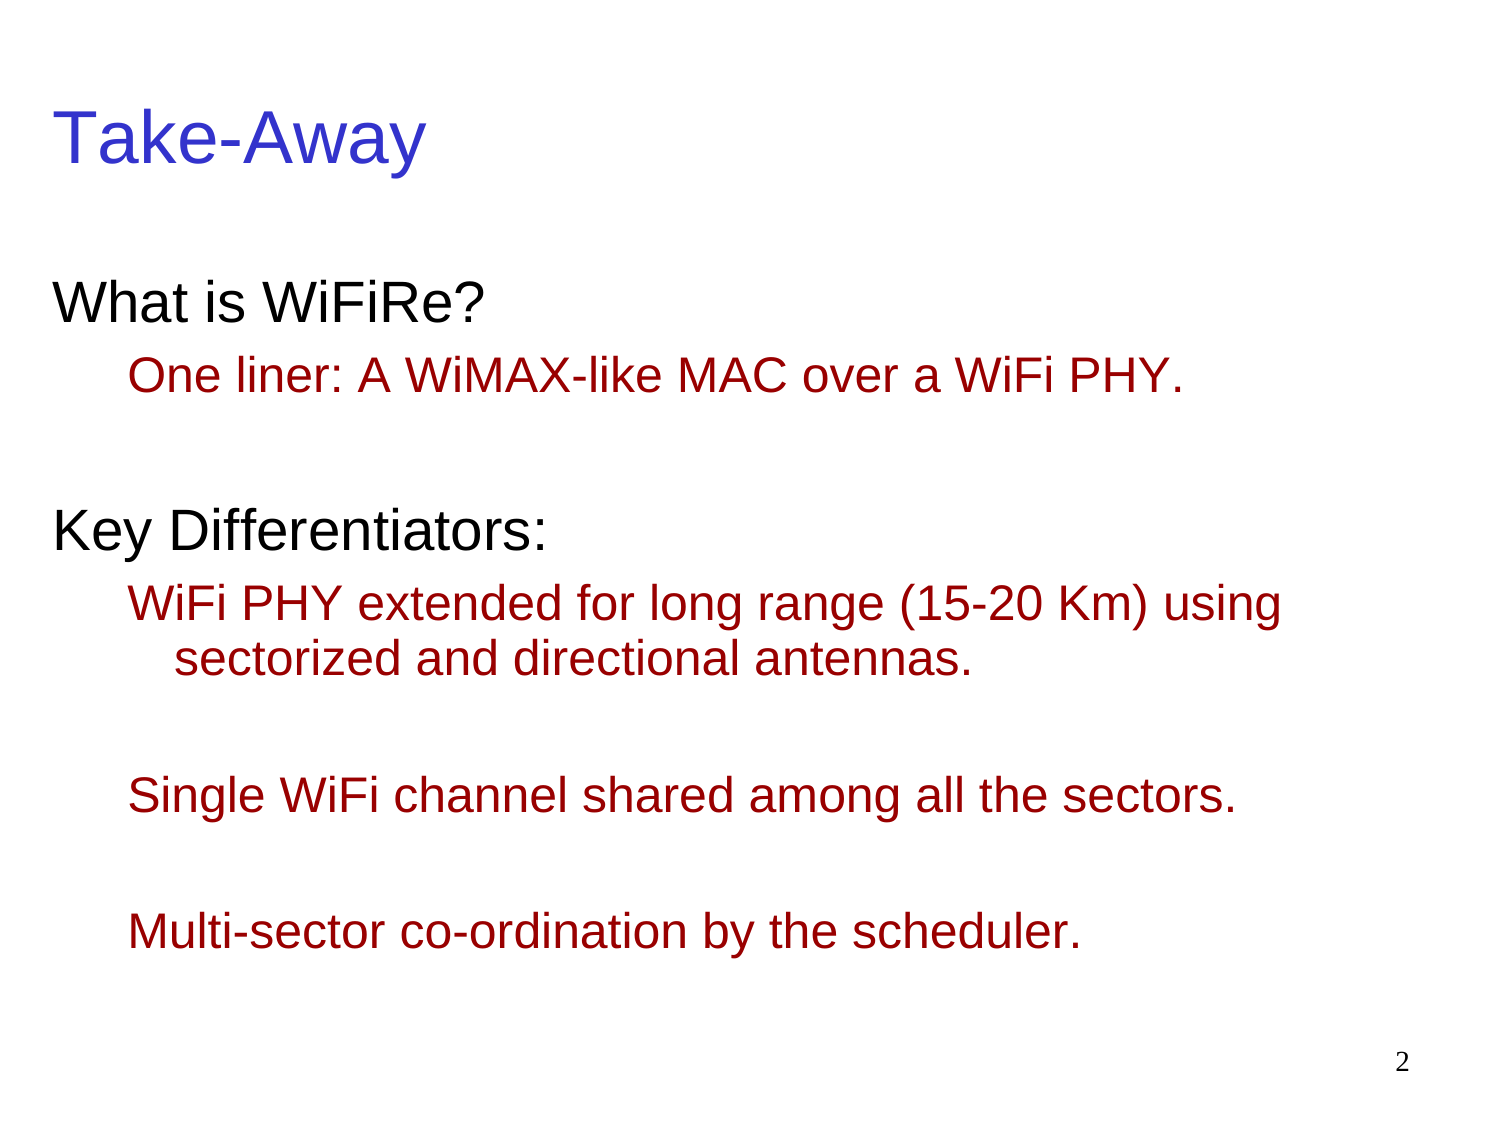

# Take-Away
What is WiFiRe?
One liner: A WiMAX-like MAC over a WiFi PHY.
Key Differentiators:
WiFi PHY extended for long range (15-20 Km) using sectorized and directional antennas.
Single WiFi channel shared among all the sectors.
Multi-sector co-ordination by the scheduler.
2